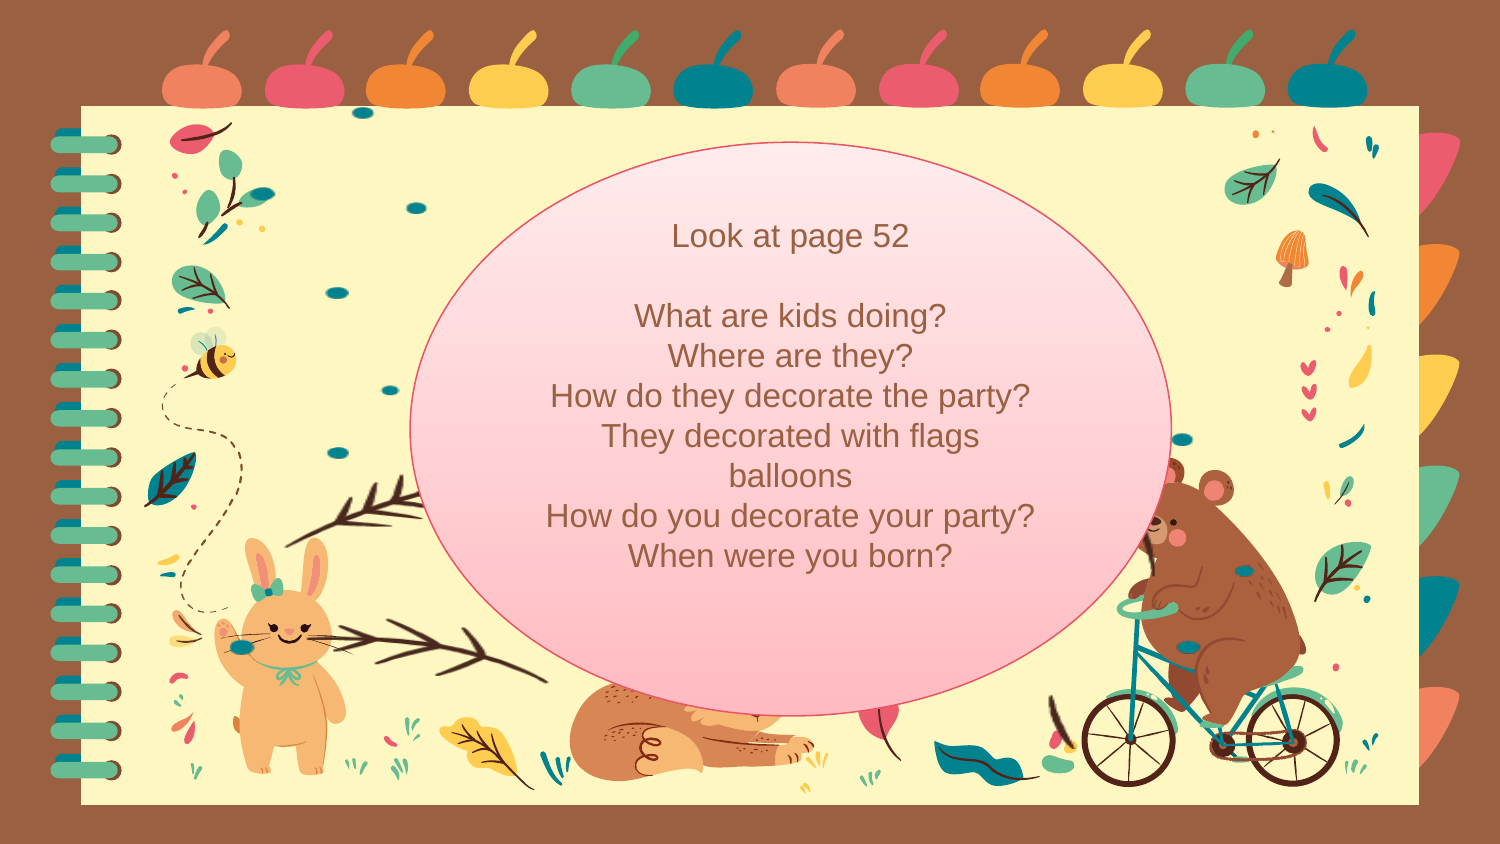

Look at page 52
What are kids doing?
Where are they?
How do they decorate the party?
They decorated with flags balloons
How do you decorate your party?
When were you born?